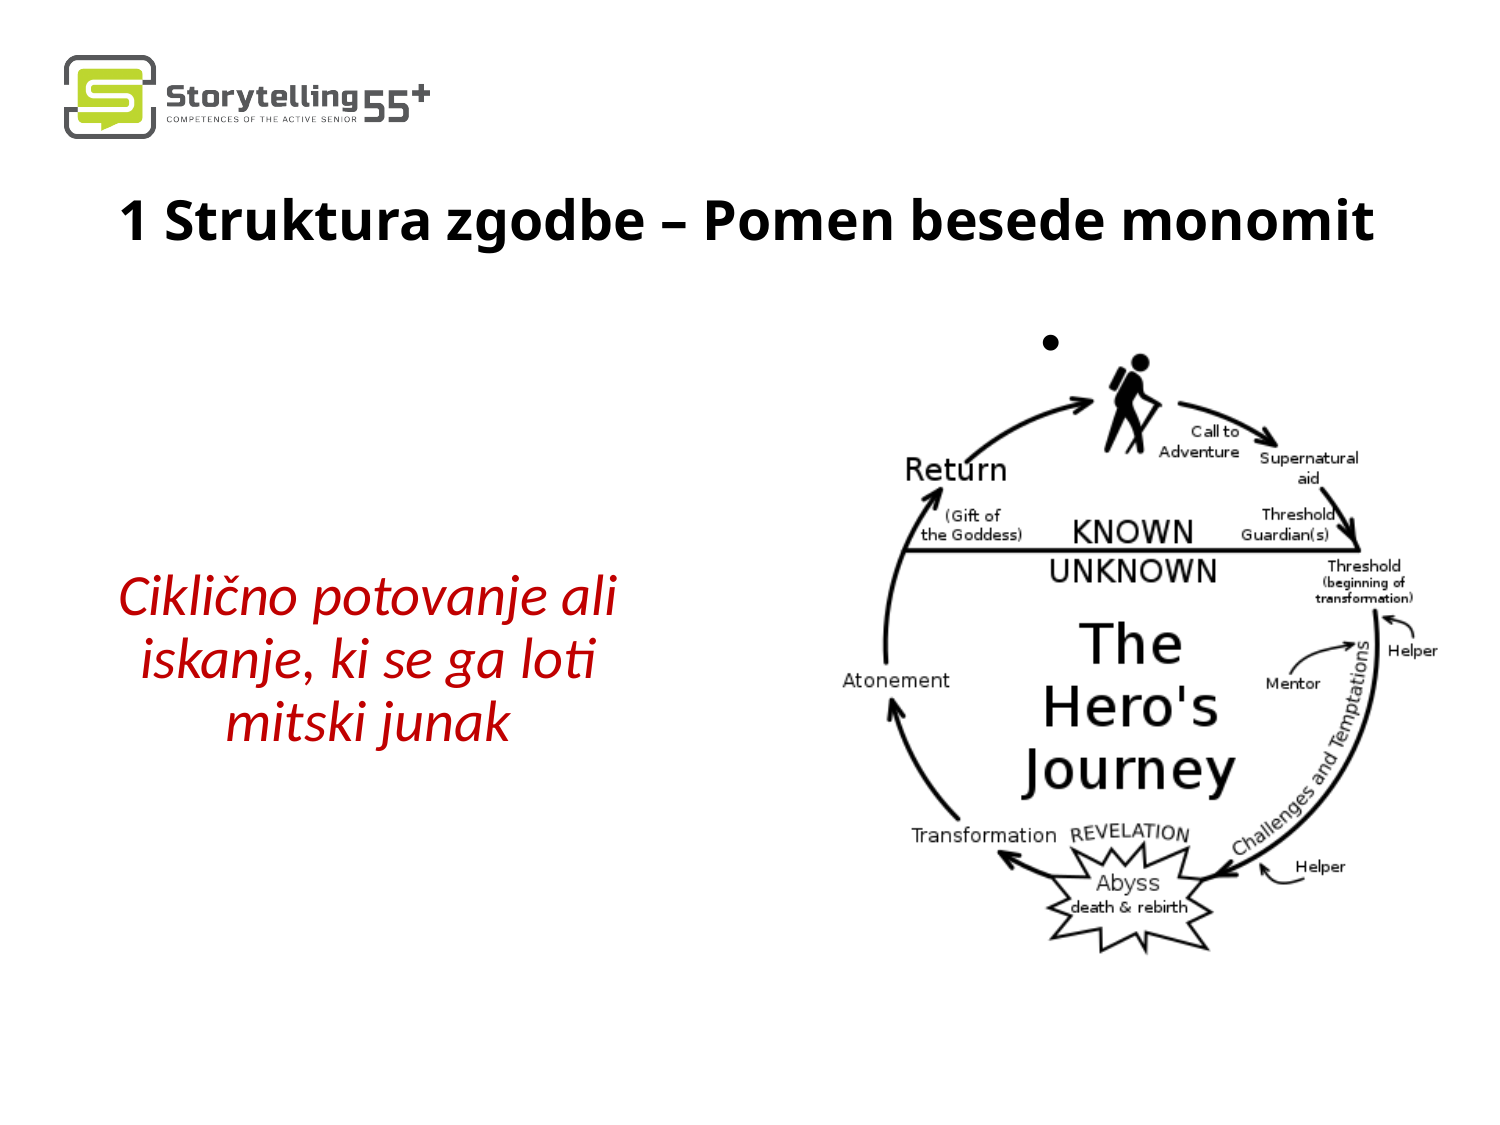

# 1 Struktura zgodbe – Pomen besede monomit
Ciklično potovanje ali iskanje, ki se ga loti mitski junak